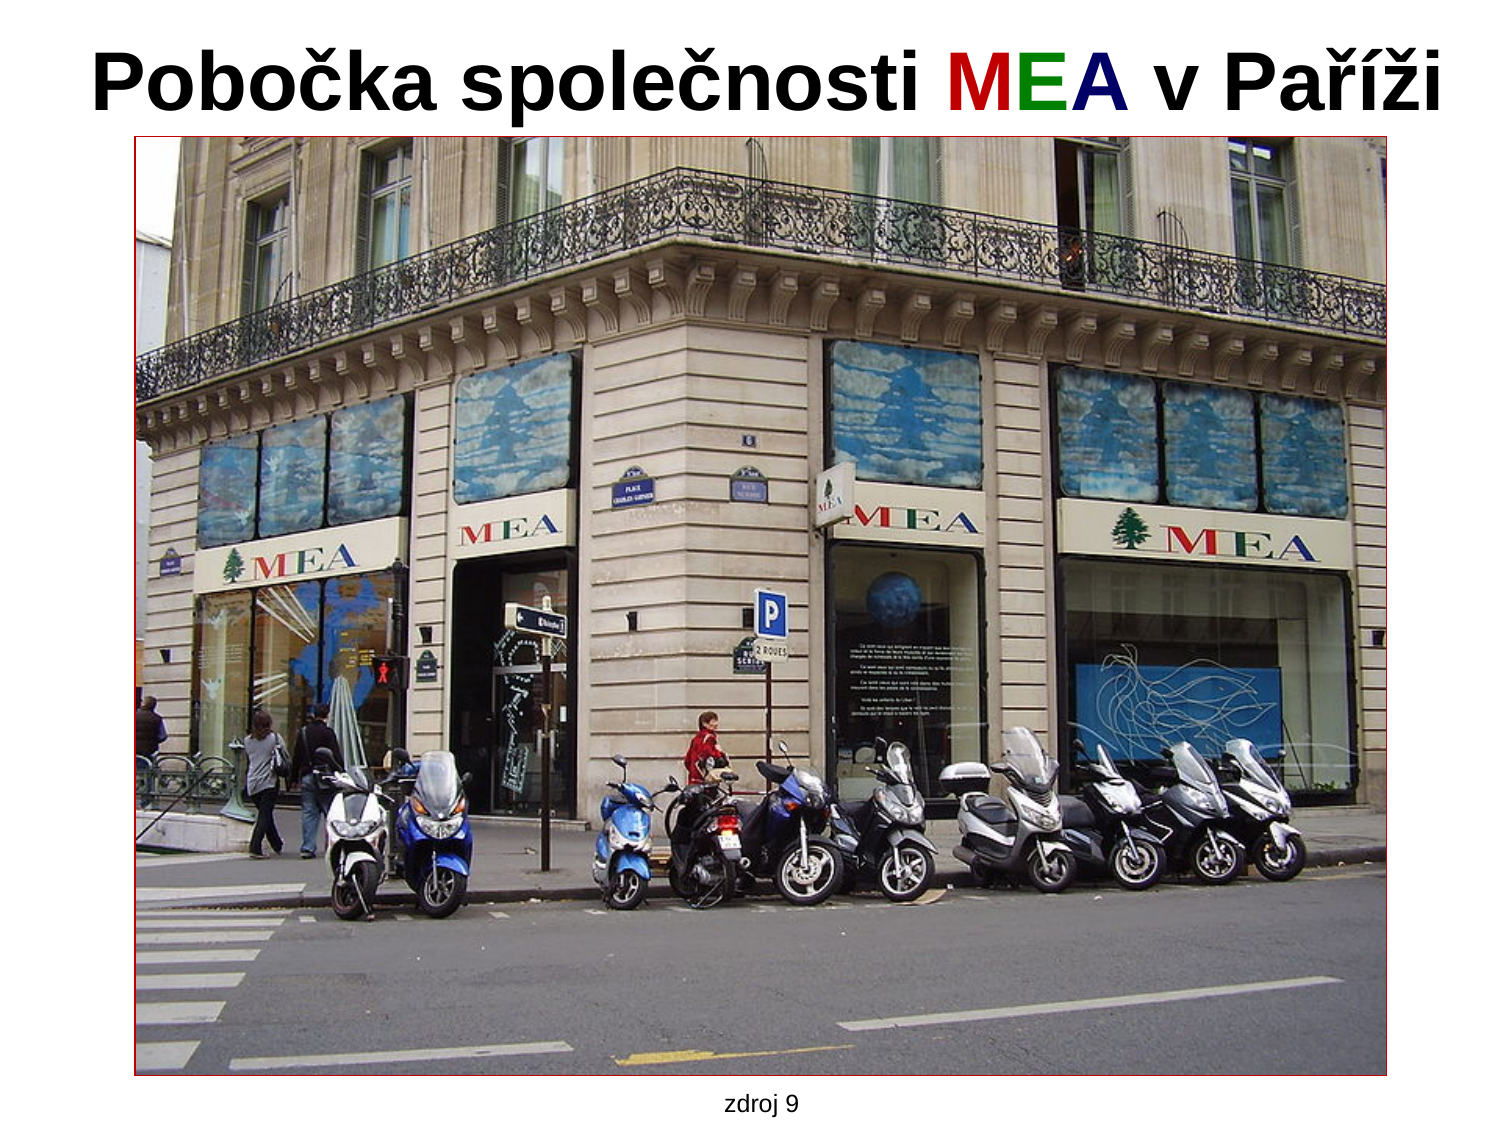

# Pobočka společnosti MEA v Paříži
zdroj 9